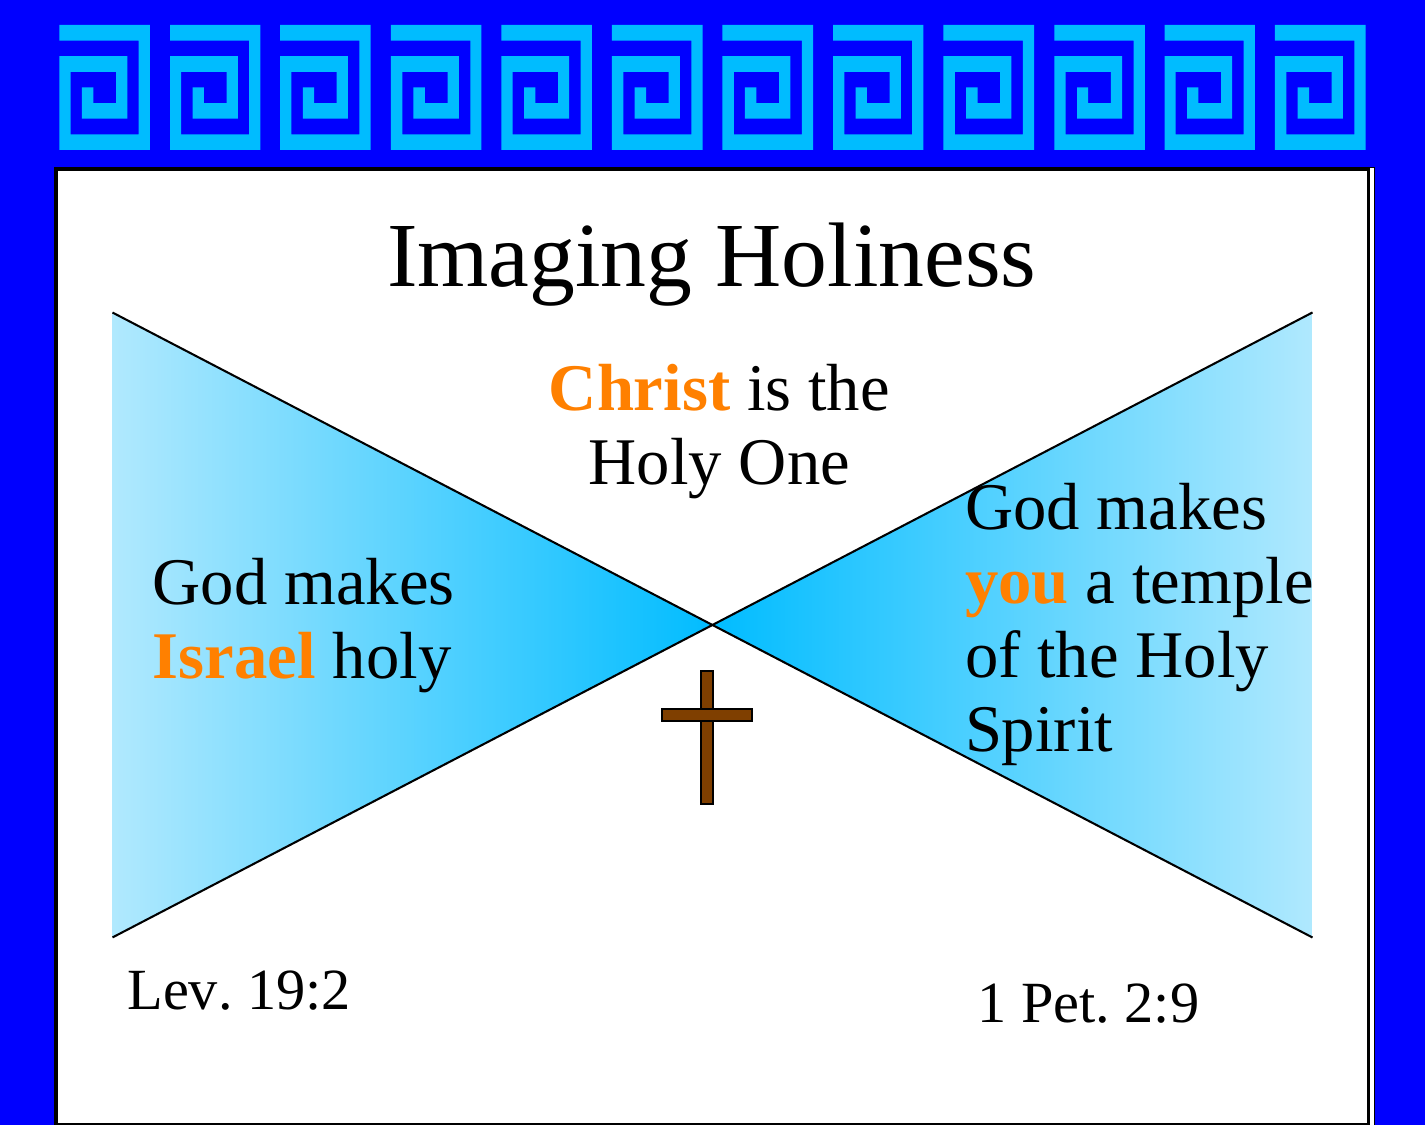

# Imaging Holiness
Christ is the Holy One
God makes you a temple of the Holy Spirit
1 Pet. 2:9
God makes Israel holy
Lev. 19:2